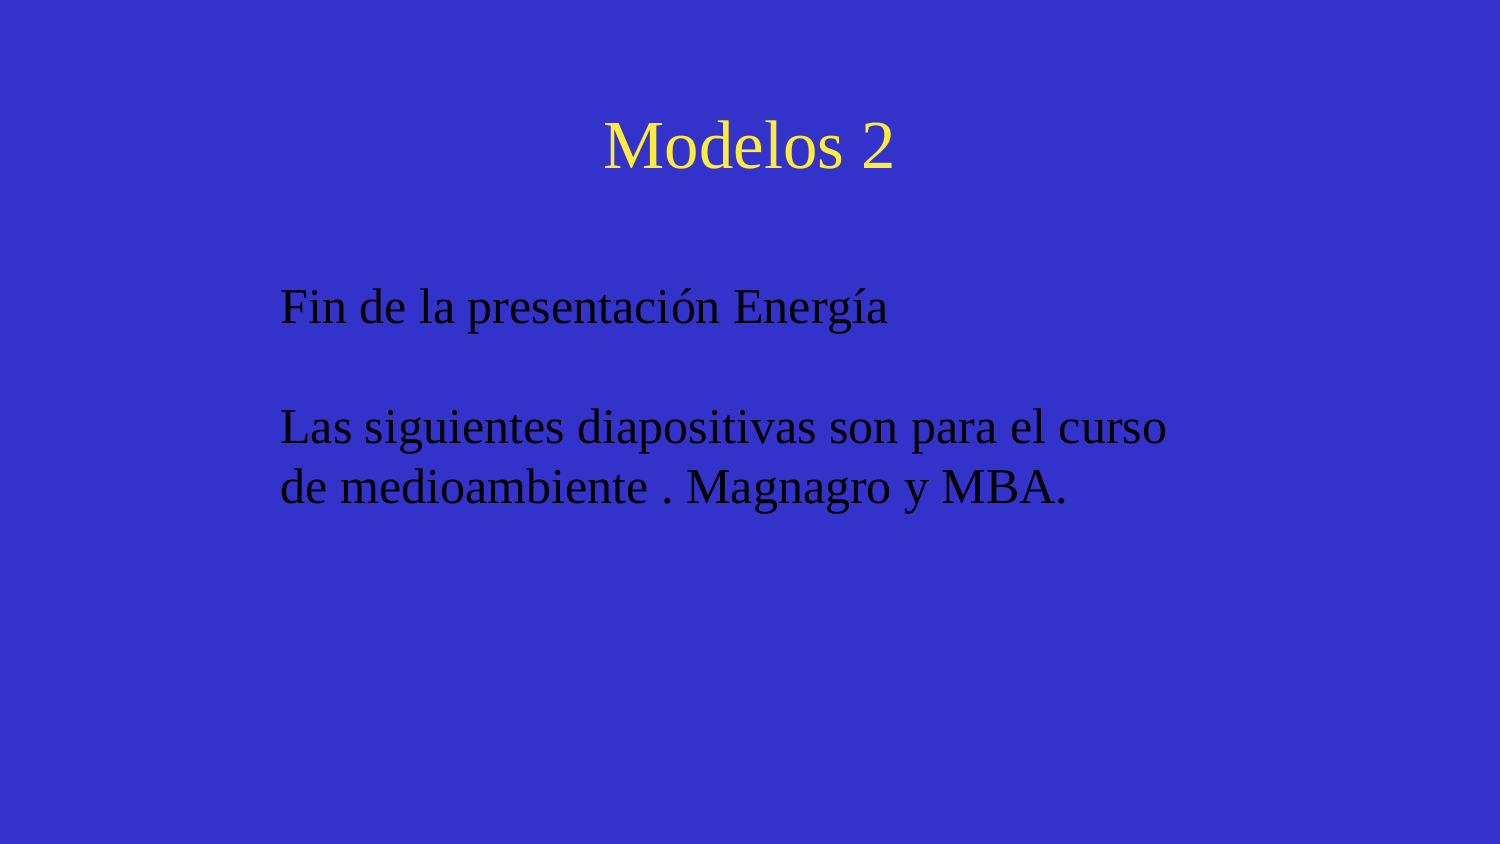

# Modelos 2
Fin de la presentación Energía
Las siguientes diapositivas son para el curso de medioambiente . Magnagro y MBA.